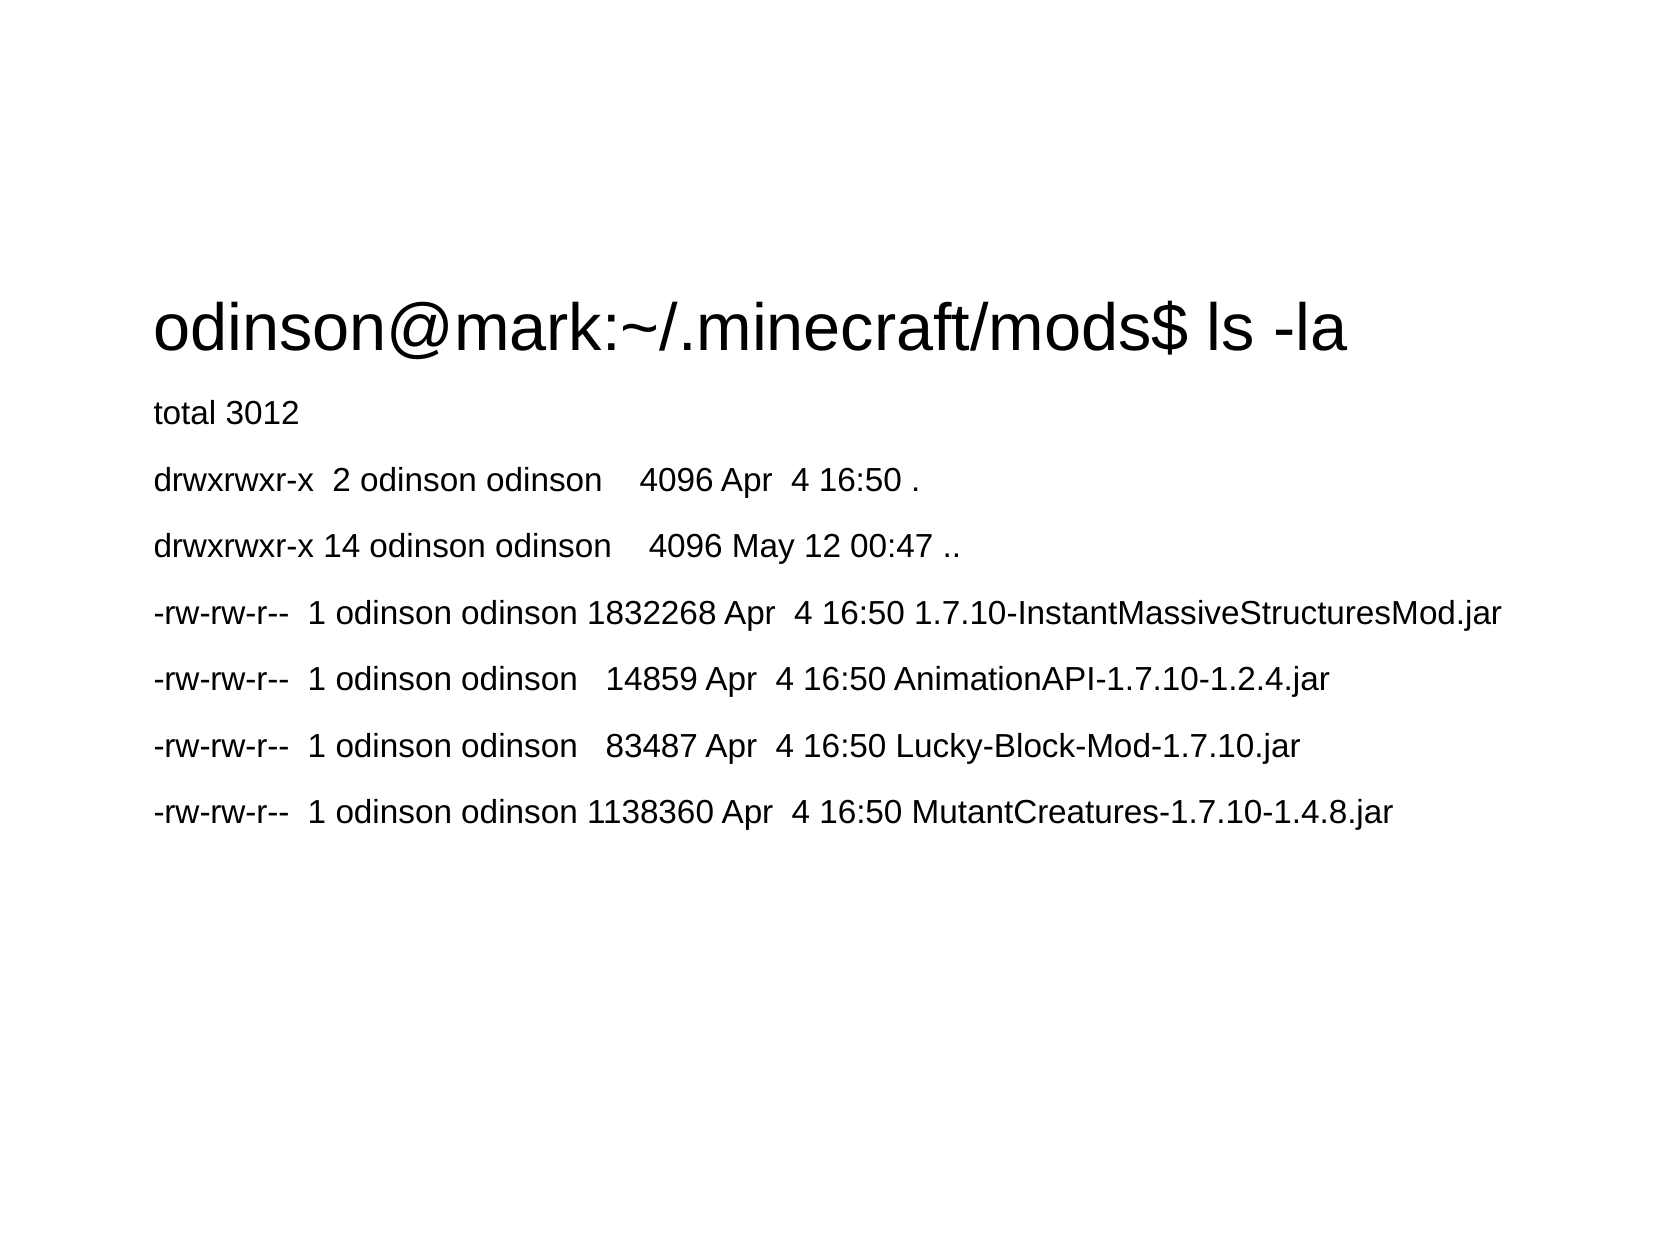

#
odinson@mark:~/.minecraft/mods$ ls -la
total 3012
drwxrwxr-x 2 odinson odinson 4096 Apr 4 16:50 .
drwxrwxr-x 14 odinson odinson 4096 May 12 00:47 ..
-rw-rw-r-- 1 odinson odinson 1832268 Apr 4 16:50 1.7.10-InstantMassiveStructuresMod.jar
-rw-rw-r-- 1 odinson odinson 14859 Apr 4 16:50 AnimationAPI-1.7.10-1.2.4.jar
-rw-rw-r-- 1 odinson odinson 83487 Apr 4 16:50 Lucky-Block-Mod-1.7.10.jar
-rw-rw-r-- 1 odinson odinson 1138360 Apr 4 16:50 MutantCreatures-1.7.10-1.4.8.jar